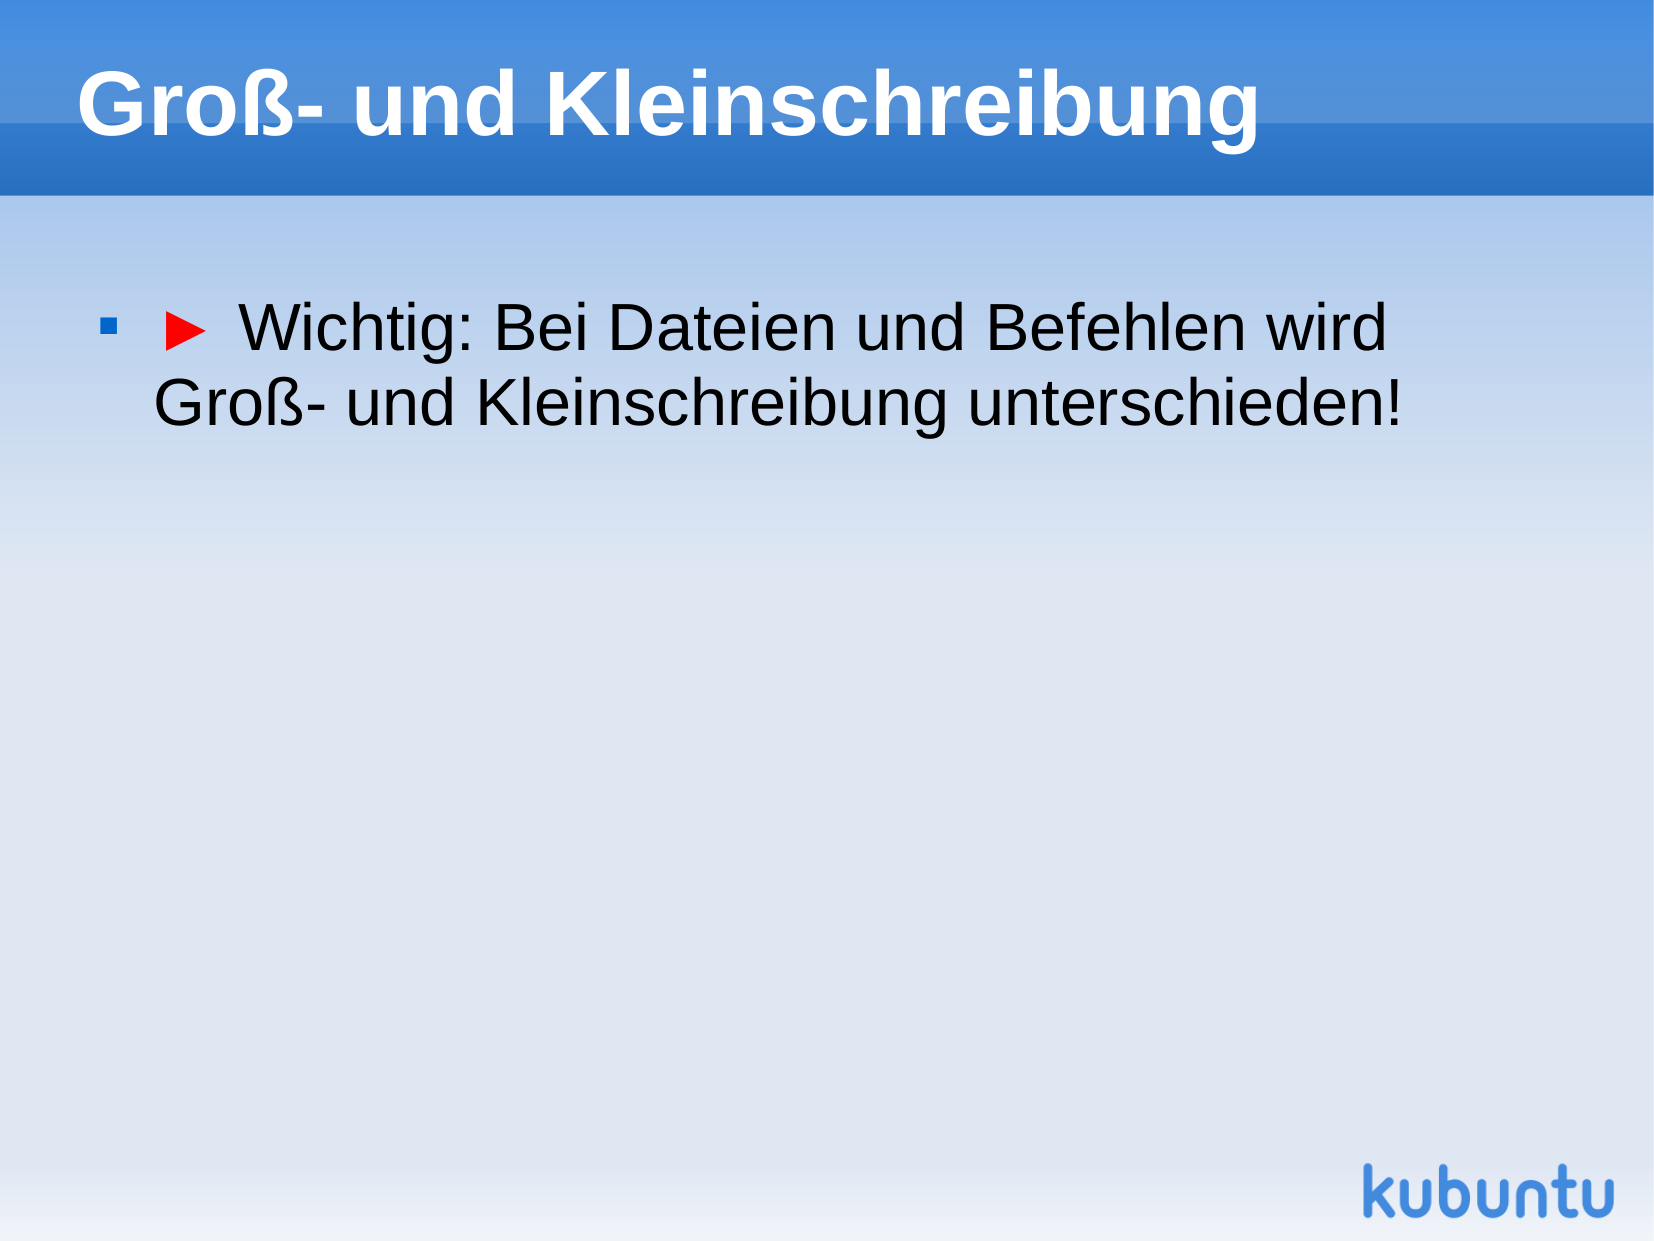

# Groß- und Kleinschreibung
► Wichtig: Bei Dateien und Befehlen wird Groß- und Kleinschreibung unterschieden!